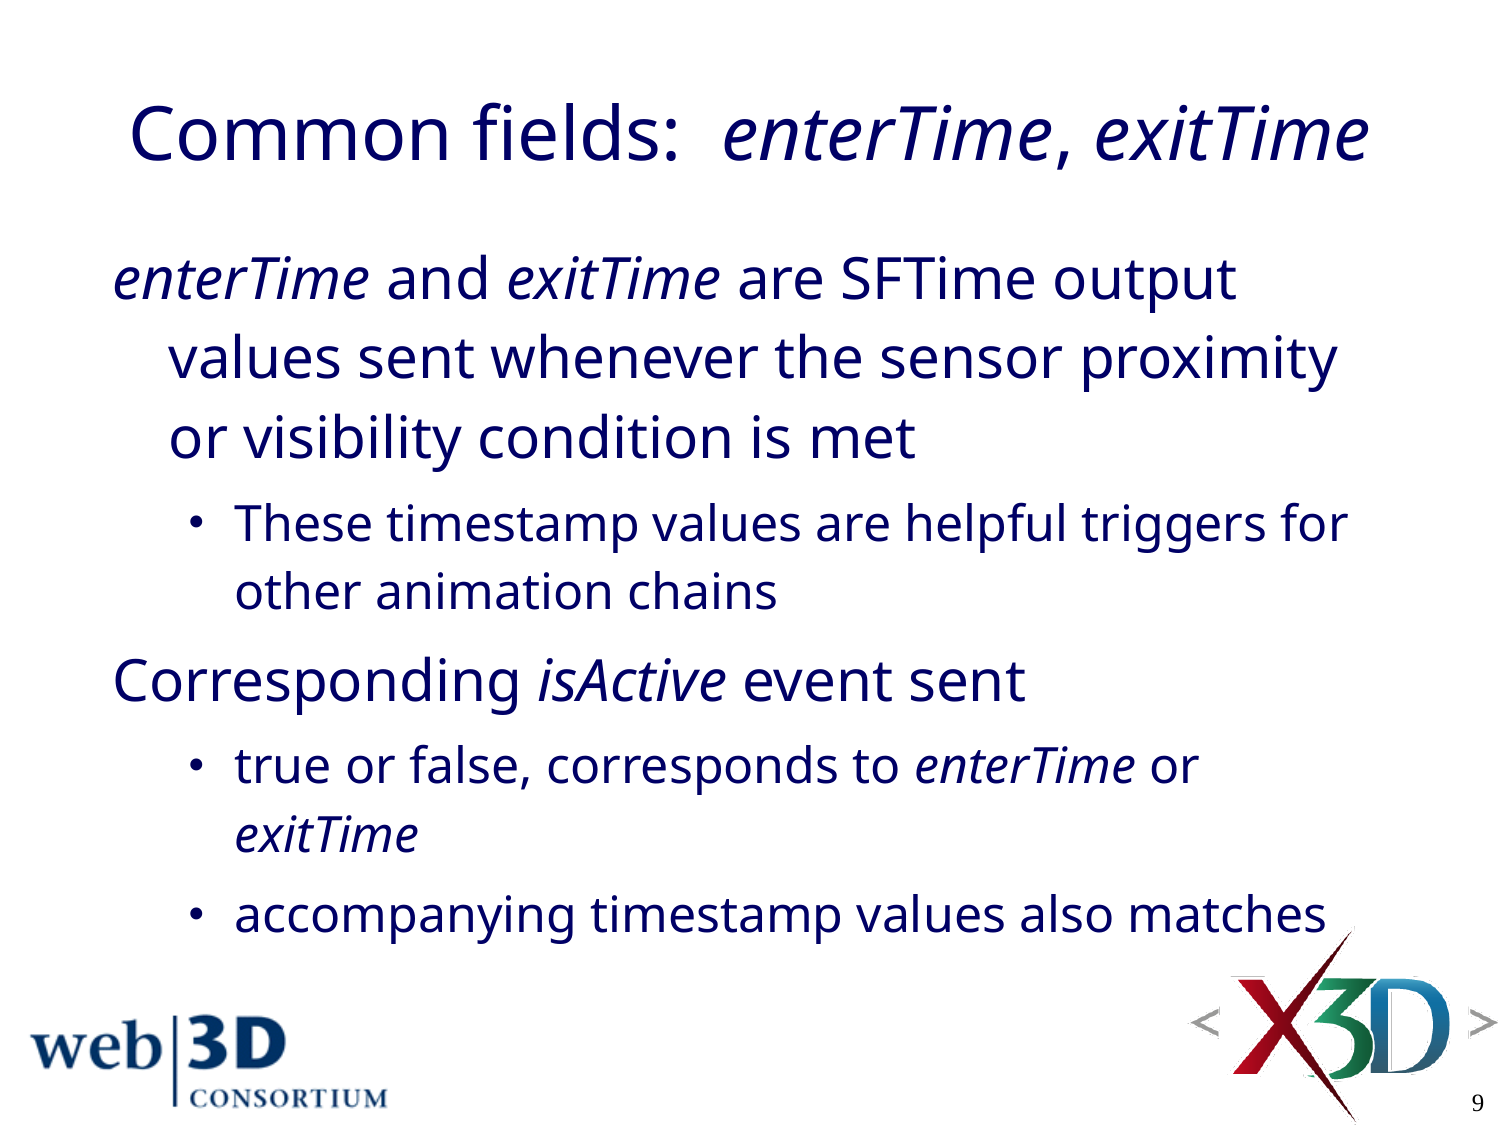

# Common fields: enterTime, exitTime
enterTime and exitTime are SFTime output values sent whenever the sensor proximity or visibility condition is met
These timestamp values are helpful triggers for other animation chains
Corresponding isActive event sent
true or false, corresponds to enterTime or exitTime
accompanying timestamp values also matches